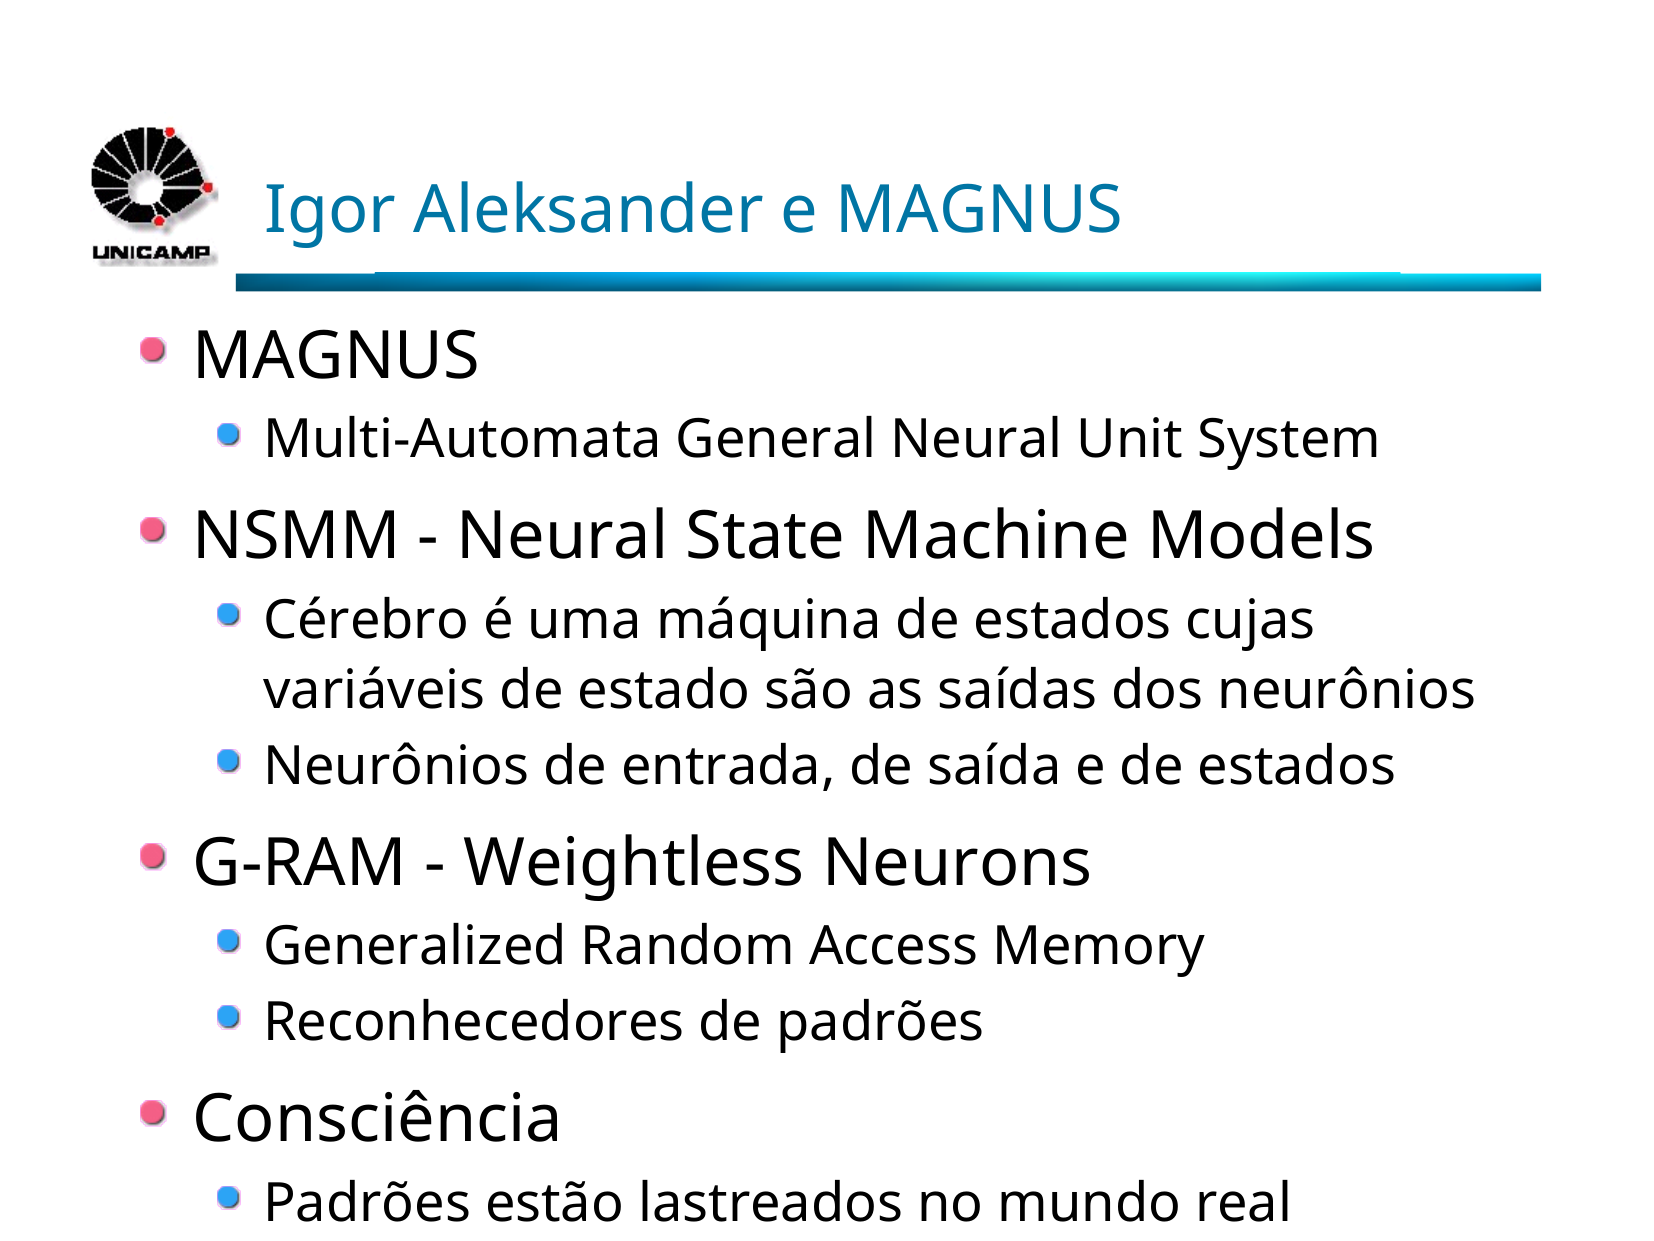

# Igor Aleksander e MAGNUS
MAGNUS
Multi-Automata General Neural Unit System
NSMM - Neural State Machine Models
Cérebro é uma máquina de estados cujas variáveis de estado são as saídas dos neurônios
Neurônios de entrada, de saída e de estados
G-RAM - Weightless Neurons
Generalized Random Access Memory
Reconhecedores de padrões
Consciência
Padrões estão lastreados no mundo real